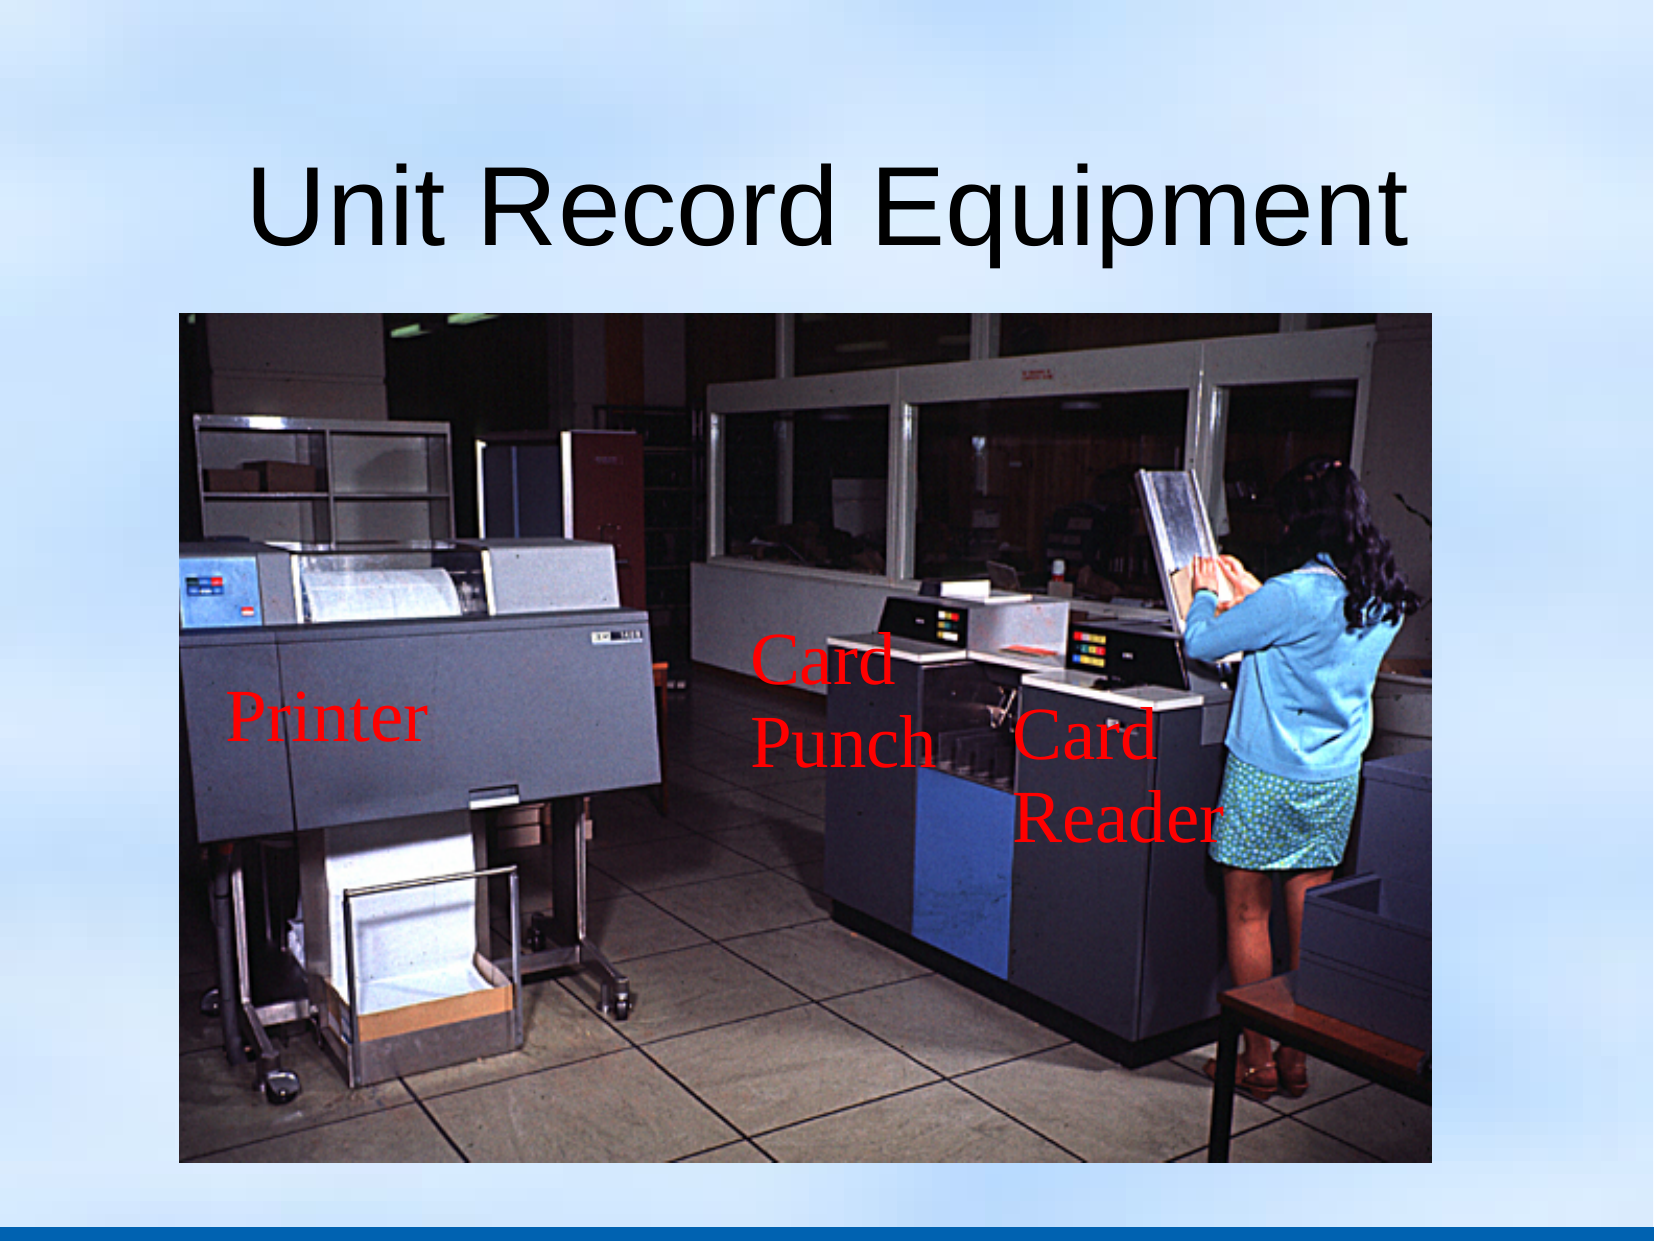

# Unit Record Equipment
Card Punch
Printer
Card
Reader